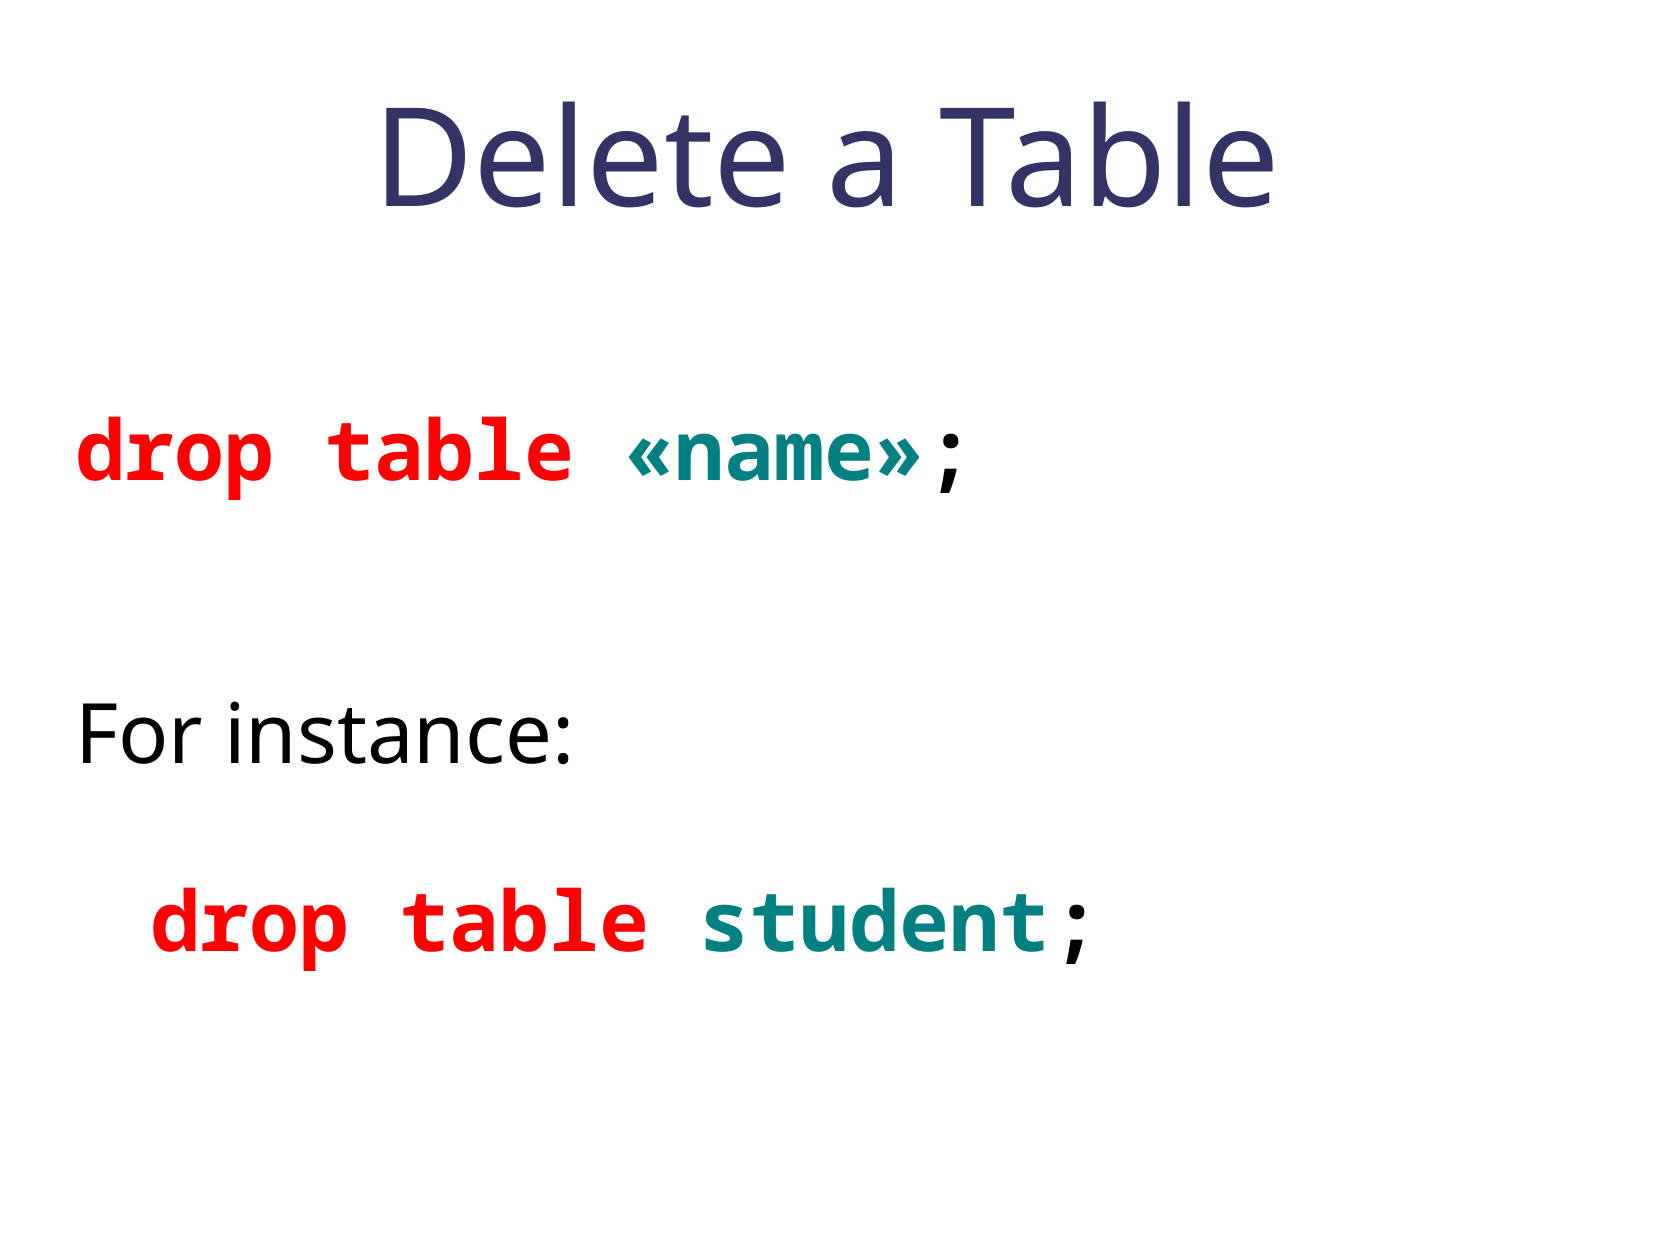

# Delete a Table
drop table «name»;
For instance:
drop table student;